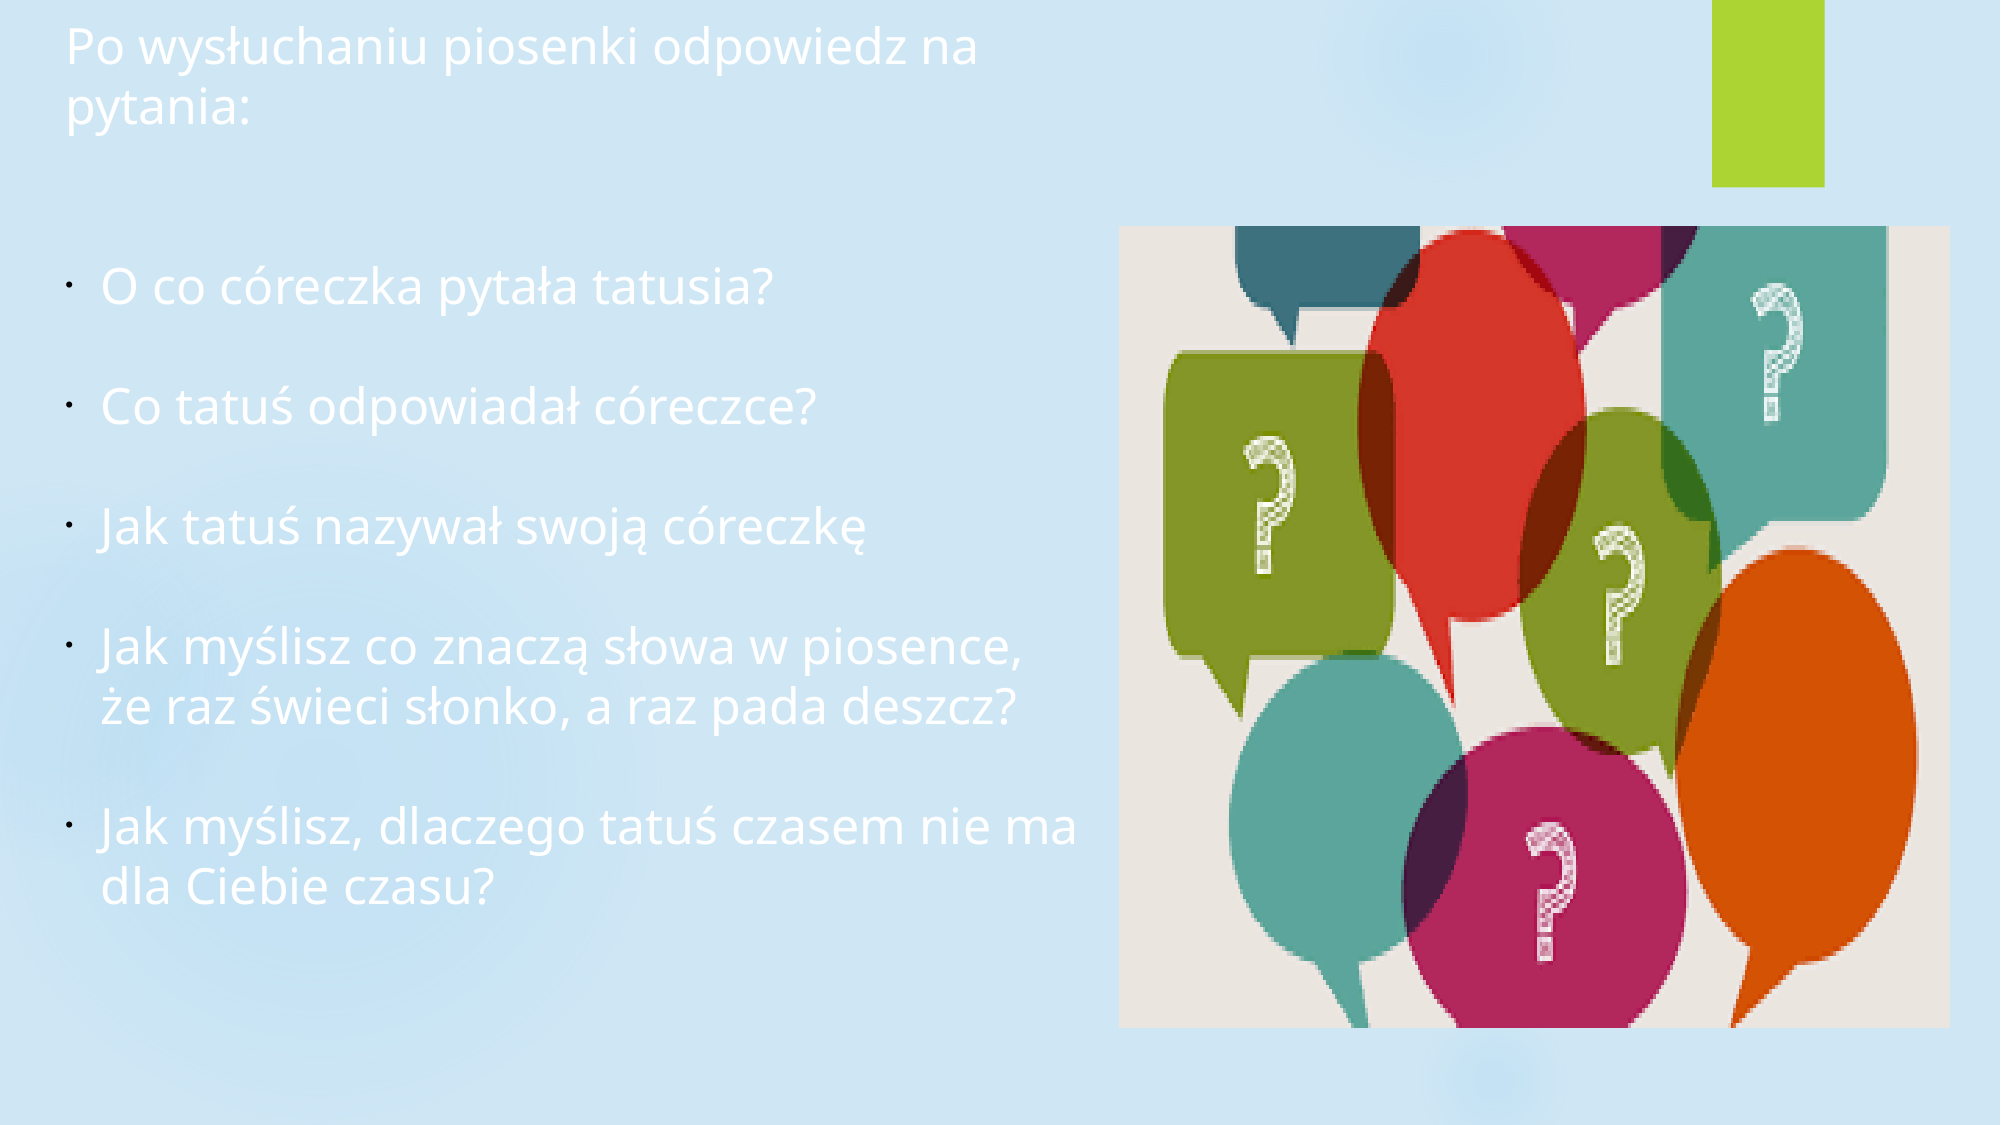

Po wysłuchaniu piosenki odpowiedz na pytania:
O co córeczka pytała tatusia?
Co tatuś odpowiadał córeczce?
Jak tatuś nazywał swoją córeczkę
Jak myślisz co znaczą słowa w piosence, że raz świeci słonko, a raz pada deszcz?
Jak myślisz, dlaczego tatuś czasem nie ma dla Ciebie czasu?